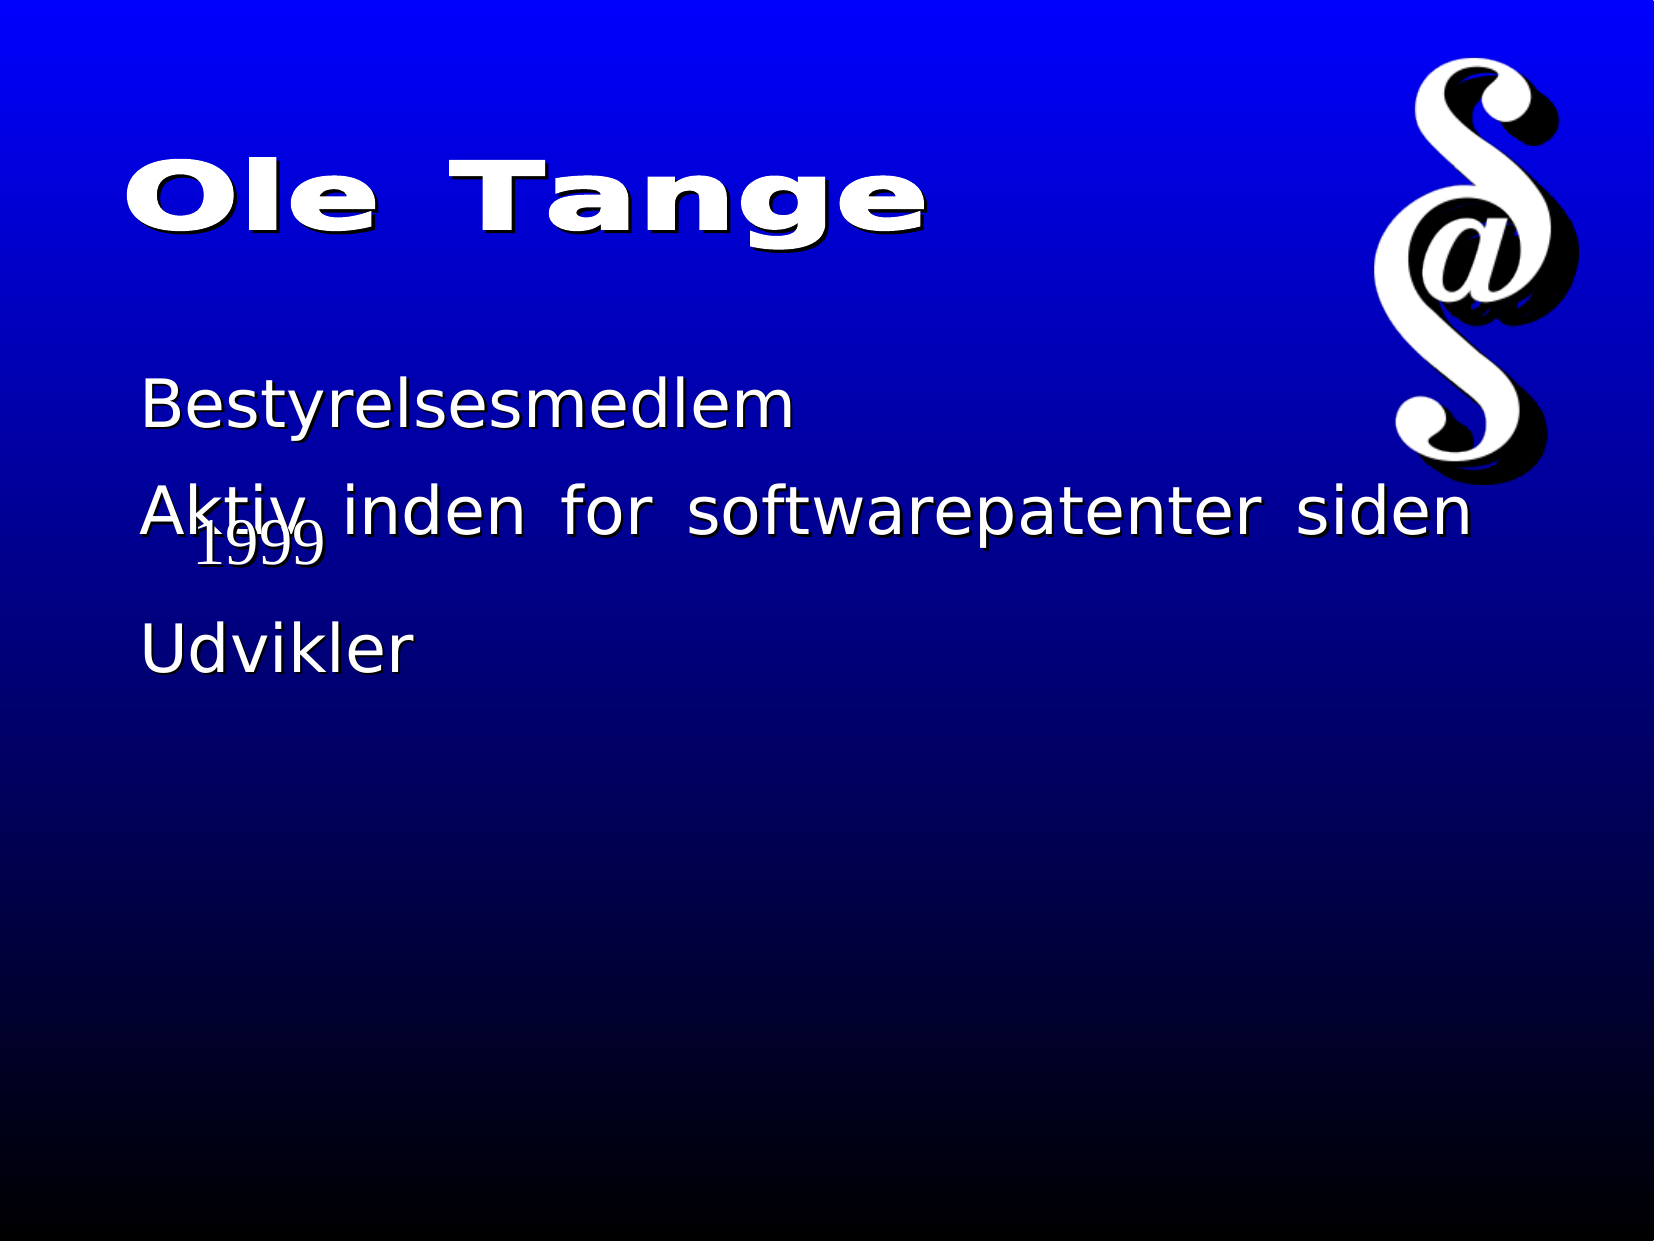

# Ole Tange
Bestyrelsesmedlem
Aktiv inden for softwarepatenter siden 1999
Udvikler